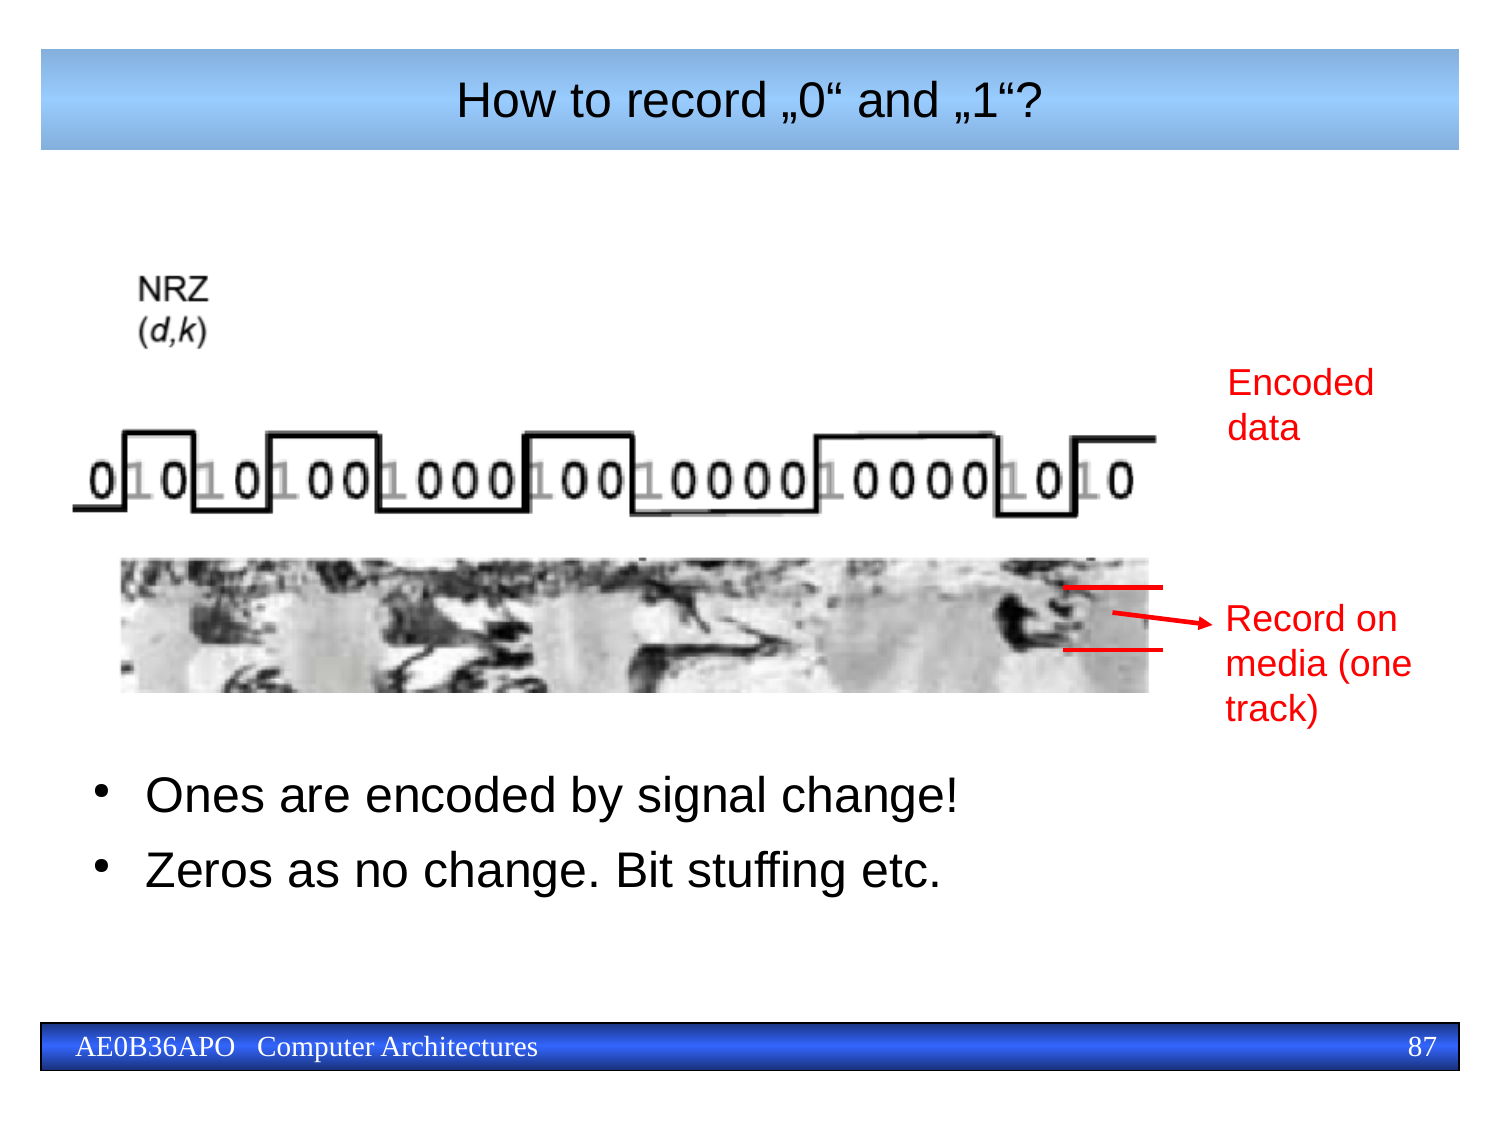

# How to record „0“ and „1“?
Encoded data
Record on media (one track)
Ones are encoded by signal change!
Zeros as no change. Bit stuffing etc.
AE0B36APO Computer Architectures
87